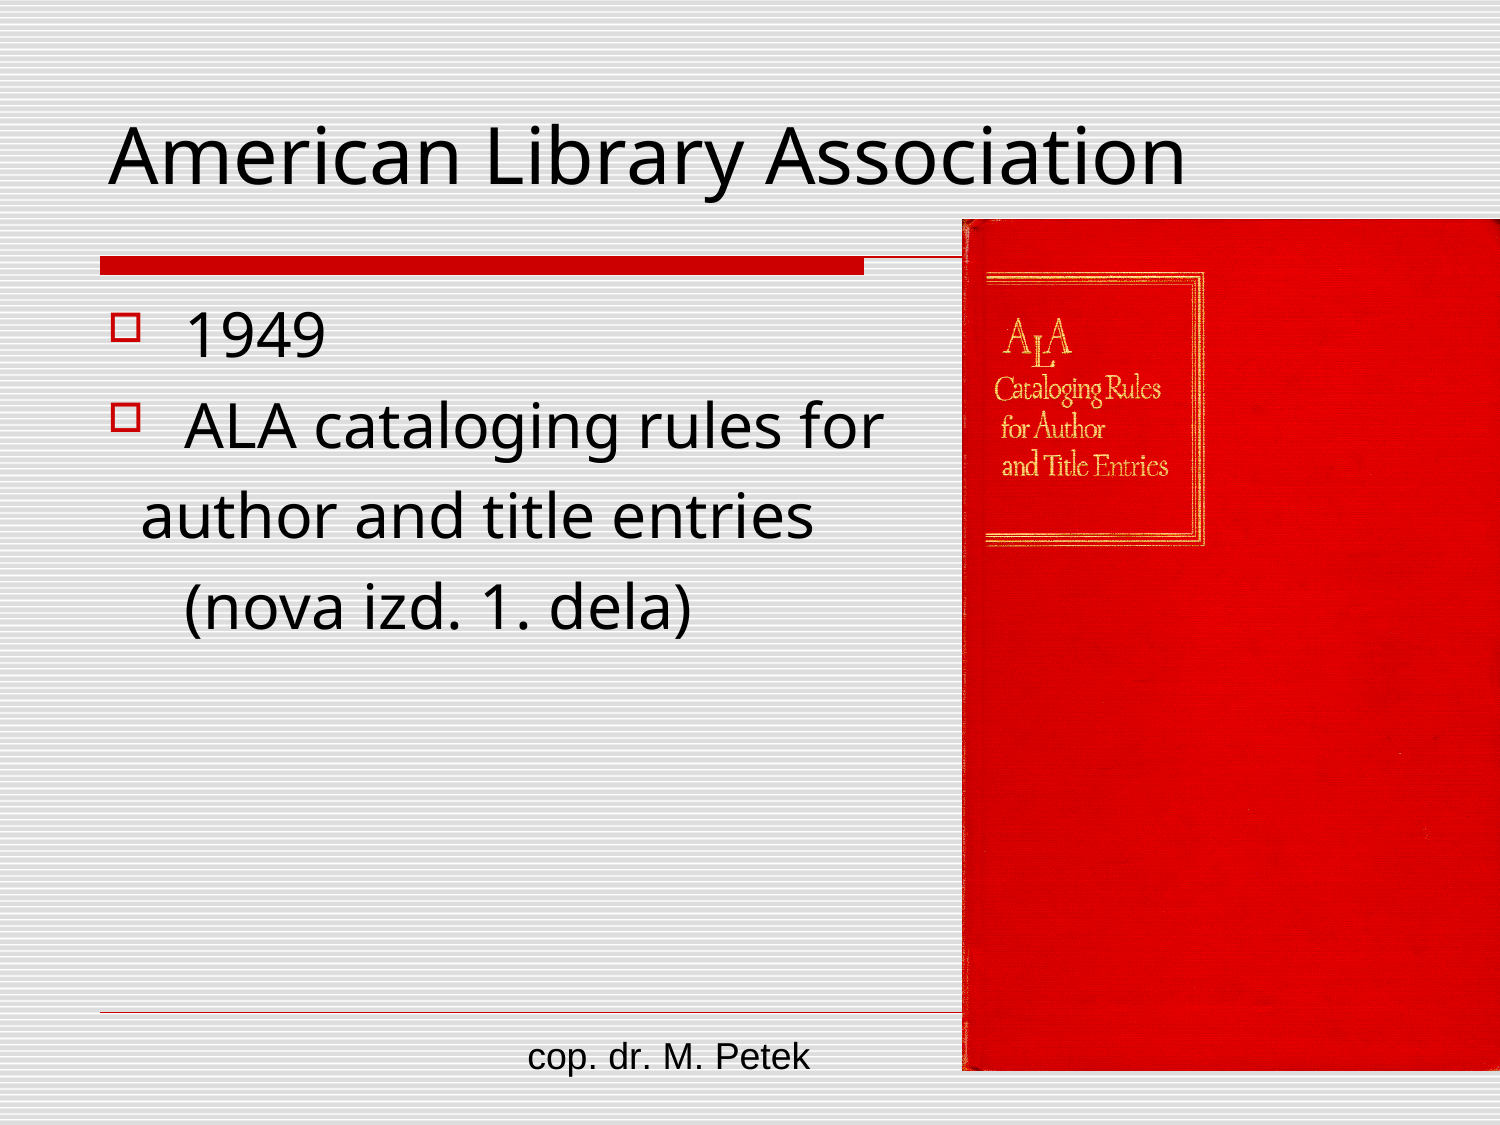

# American Library Association
1949
ALA cataloging rules for
 author and title entries
	(nova izd. 1. dela)
cop. dr. M. Petek